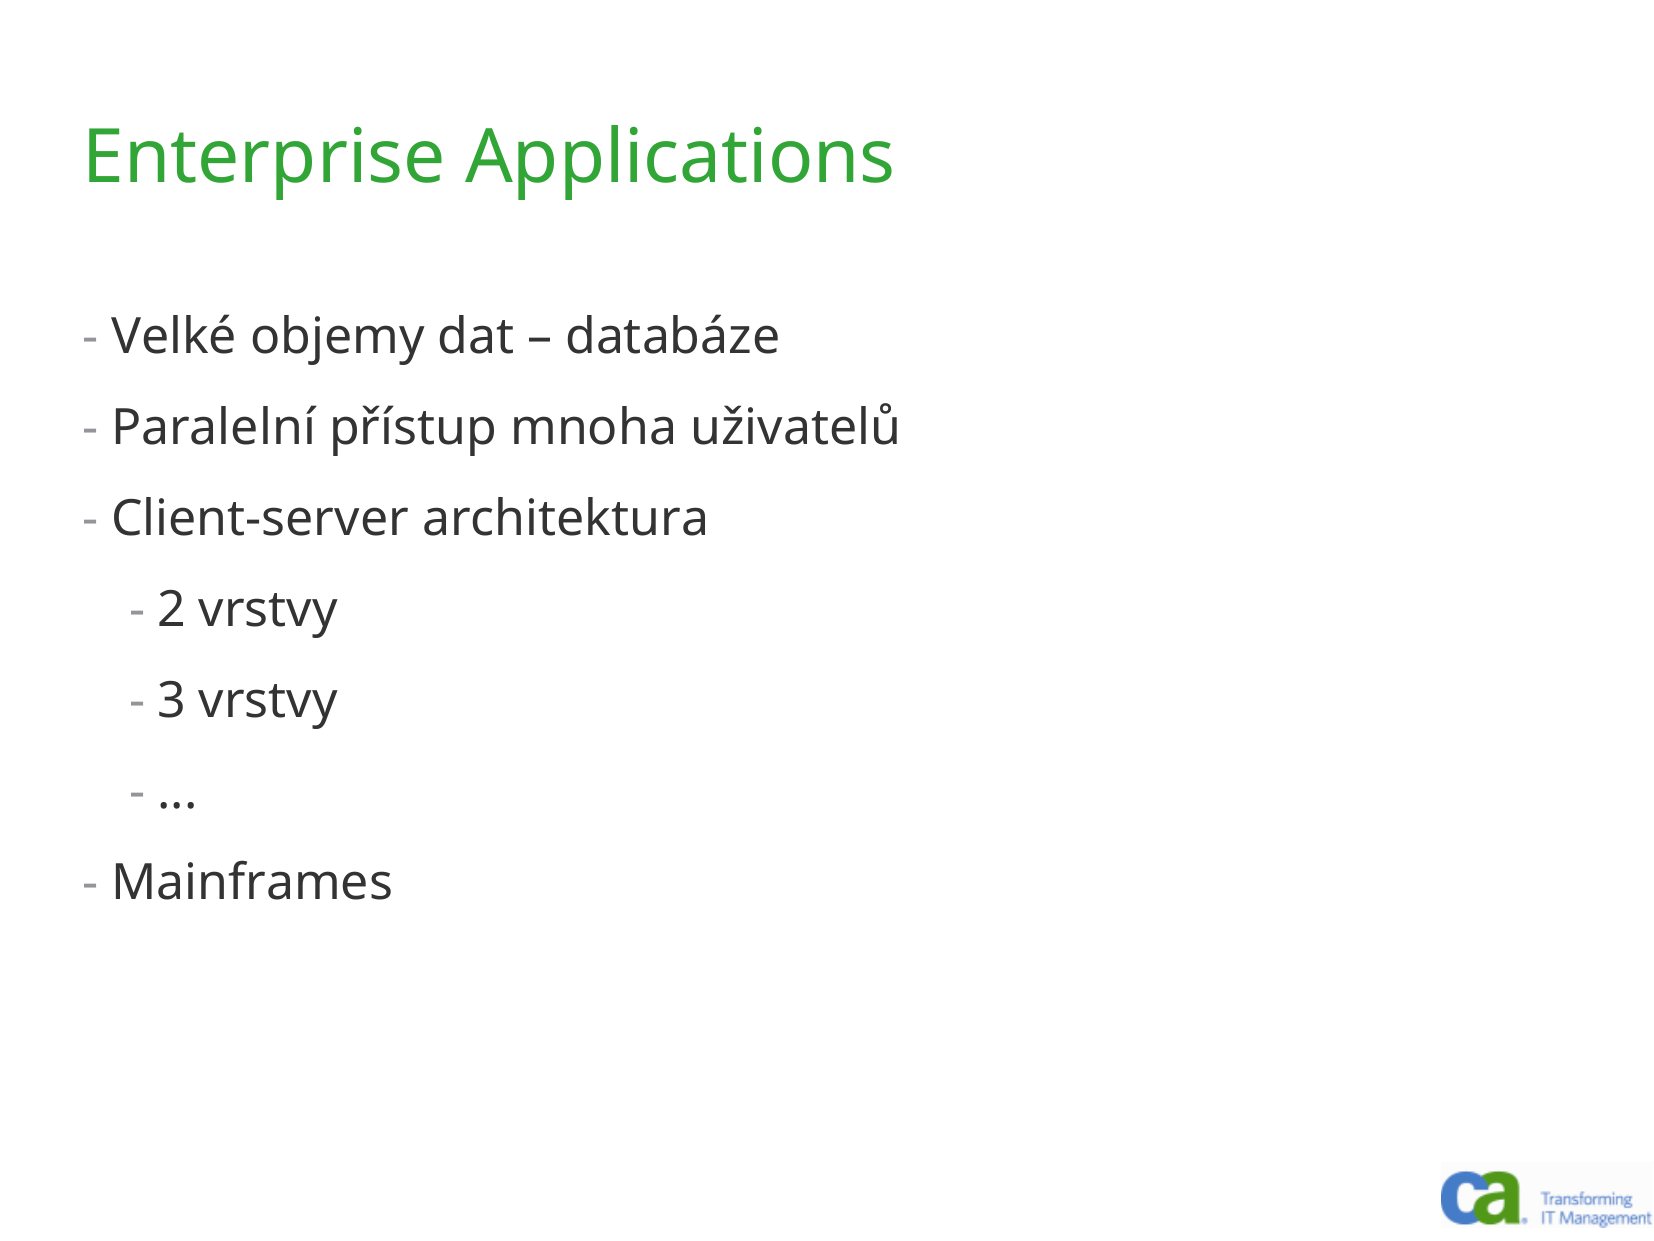

# Enterprise Applications
Velké objemy dat – databáze
Paralelní přístup mnoha uživatelů
Client-server architektura
2 vrstvy
3 vrstvy
...
Mainframes